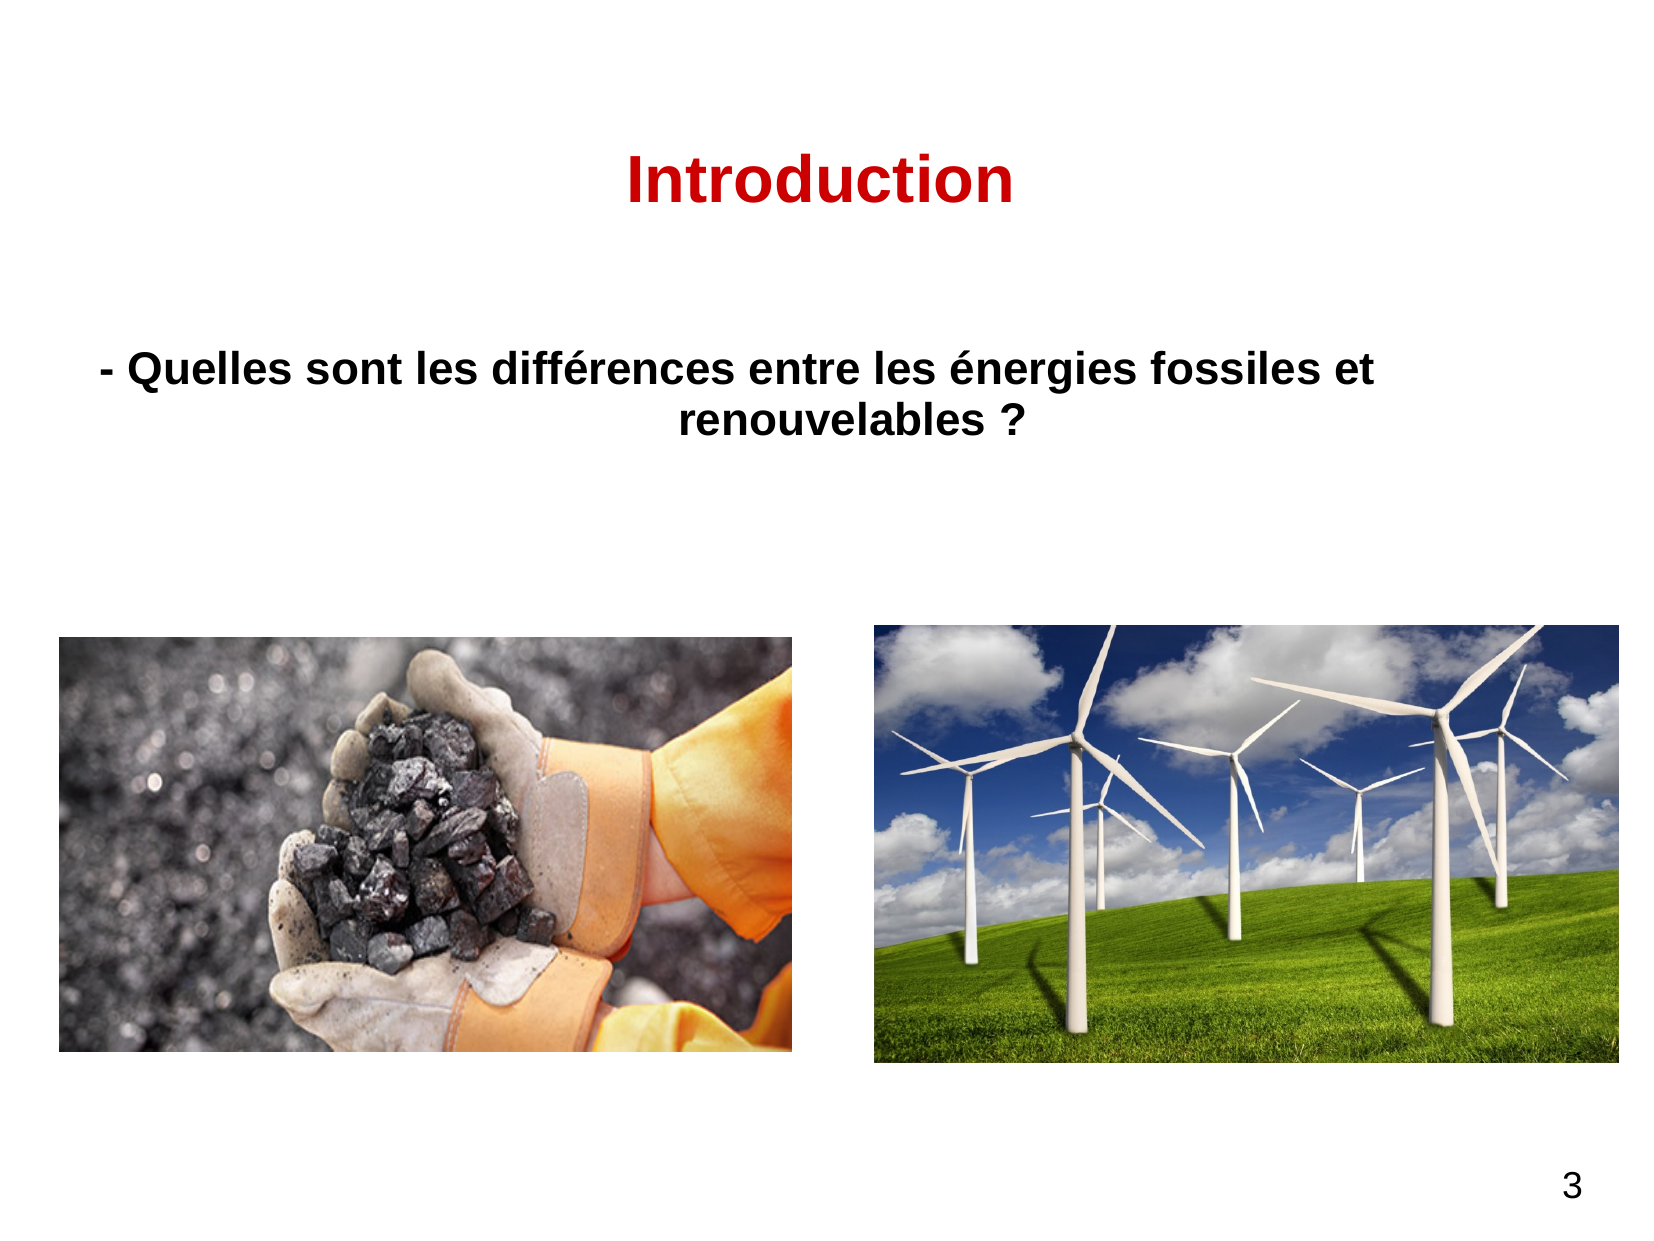

Introduction
- Quelles sont les différences entre les énergies fossiles et renouvelables ?
3